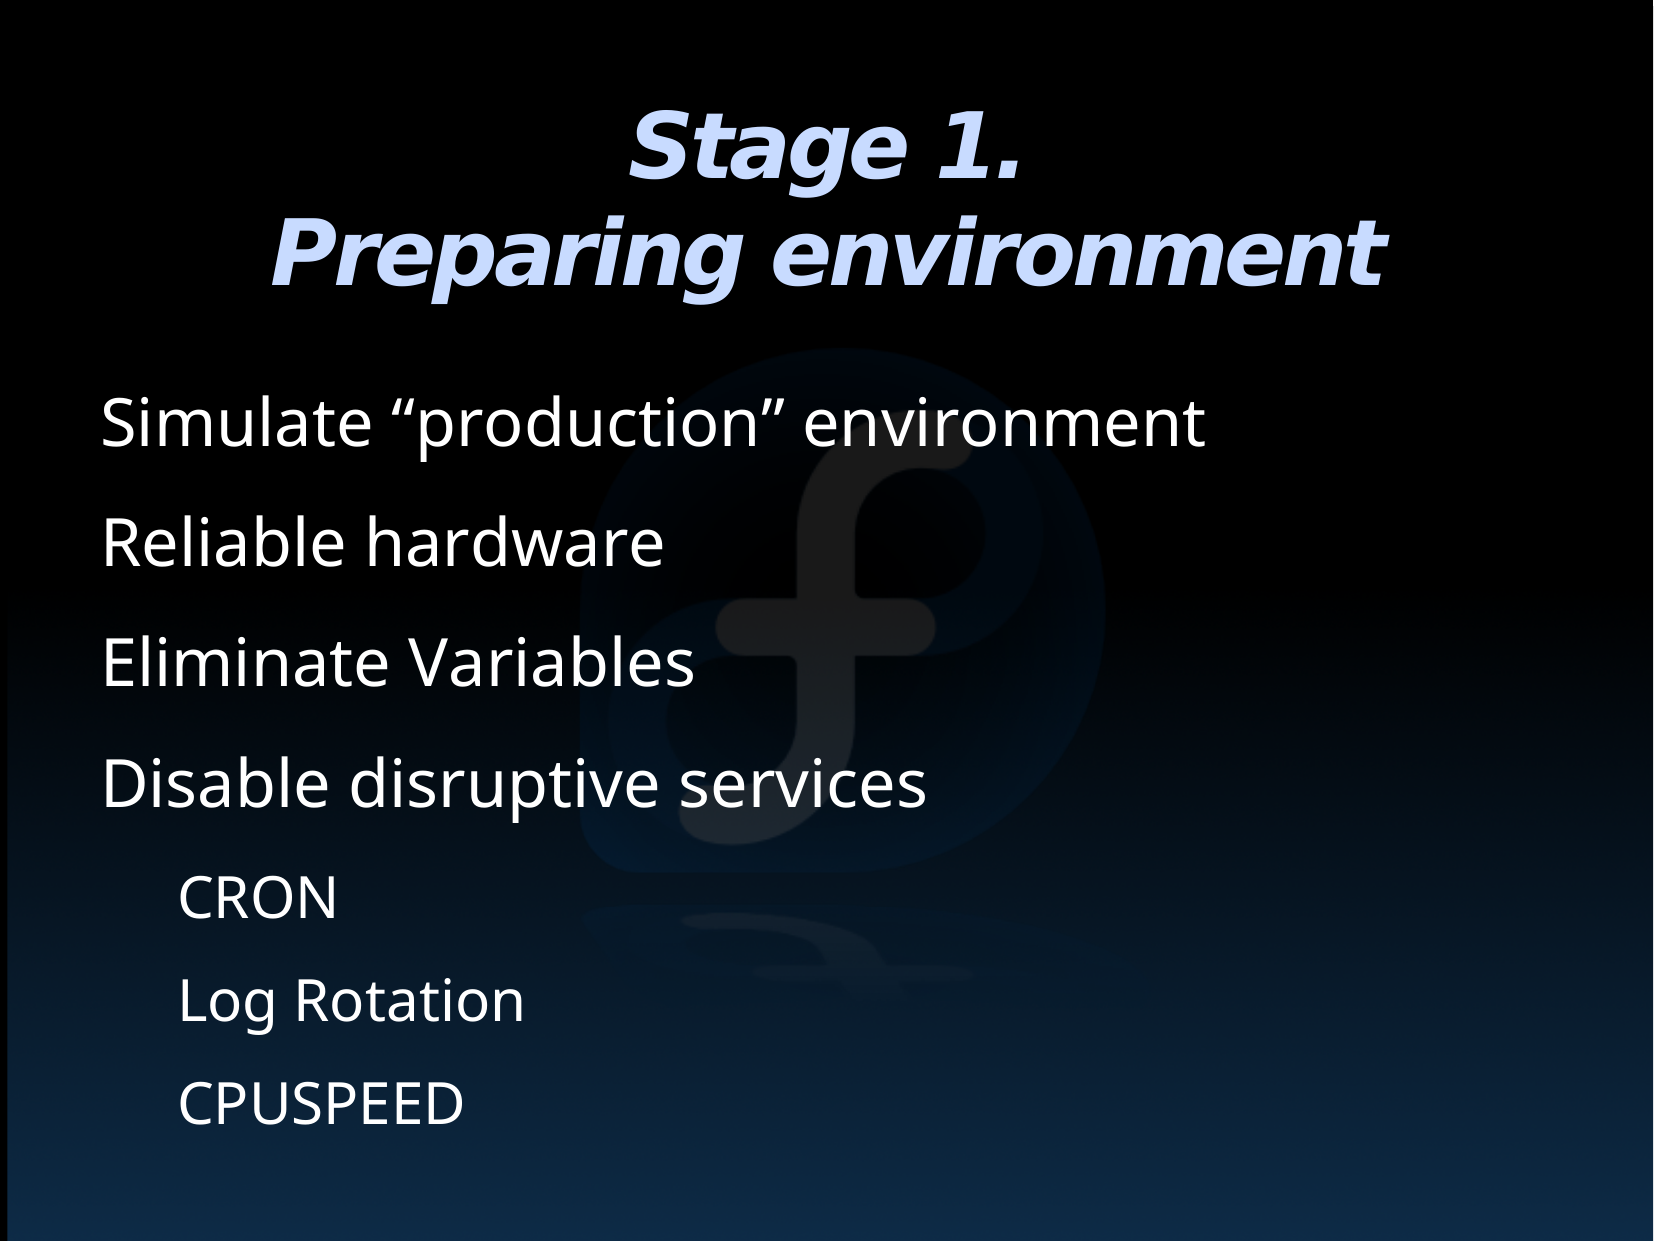

# Stage 1. Preparing environment
Simulate “production” environment
Reliable hardware
Eliminate Variables
Disable disruptive services
CRON
Log Rotation
CPUSPEED